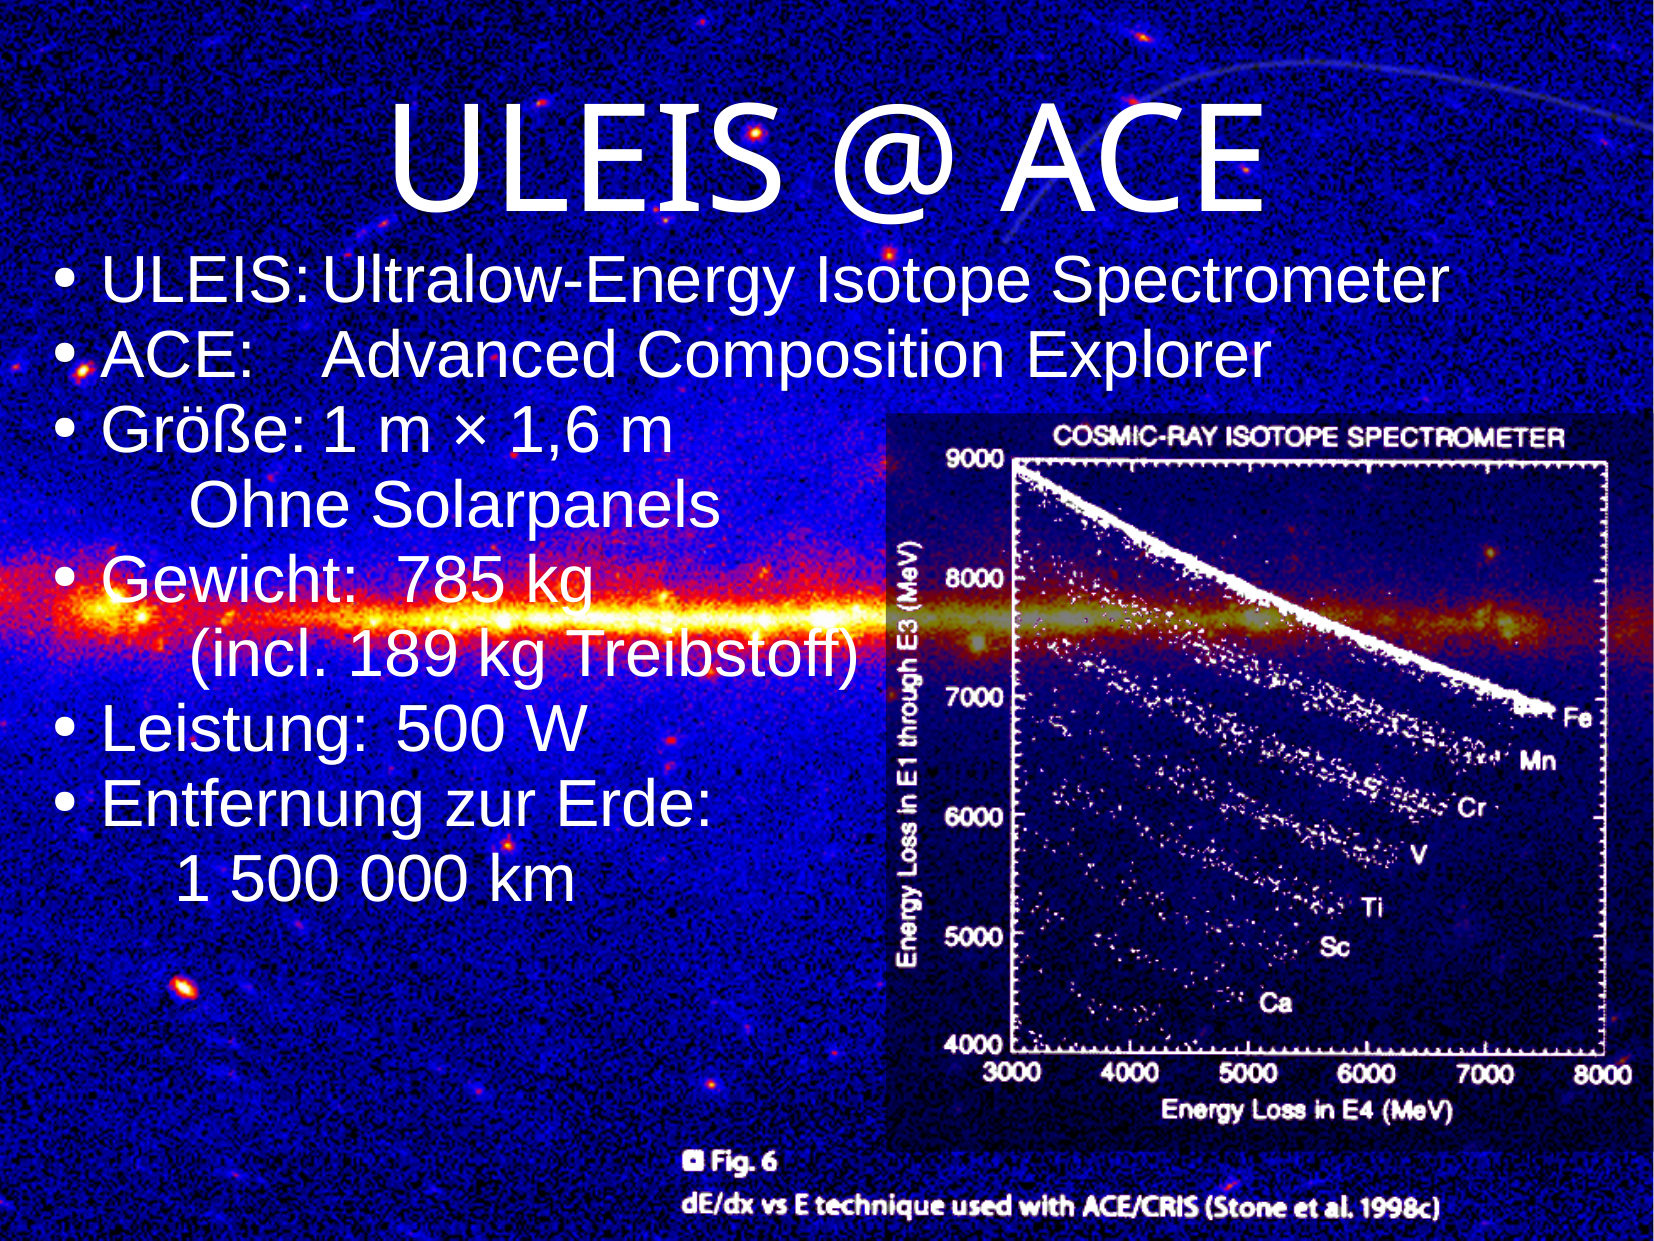

# ULEIS @ ACE
ULEIS:	Ultralow-Energy Isotope Spectrometer
ACE:	Advanced Composition Explorer
Größe:	1 m × 1,6 m
Ohne Solarpanels
Gewicht:	785 kg
(incl. 189 kg Treibstoff)
Leistung:	500 W
Entfernung zur Erde:
	1 500 000 km